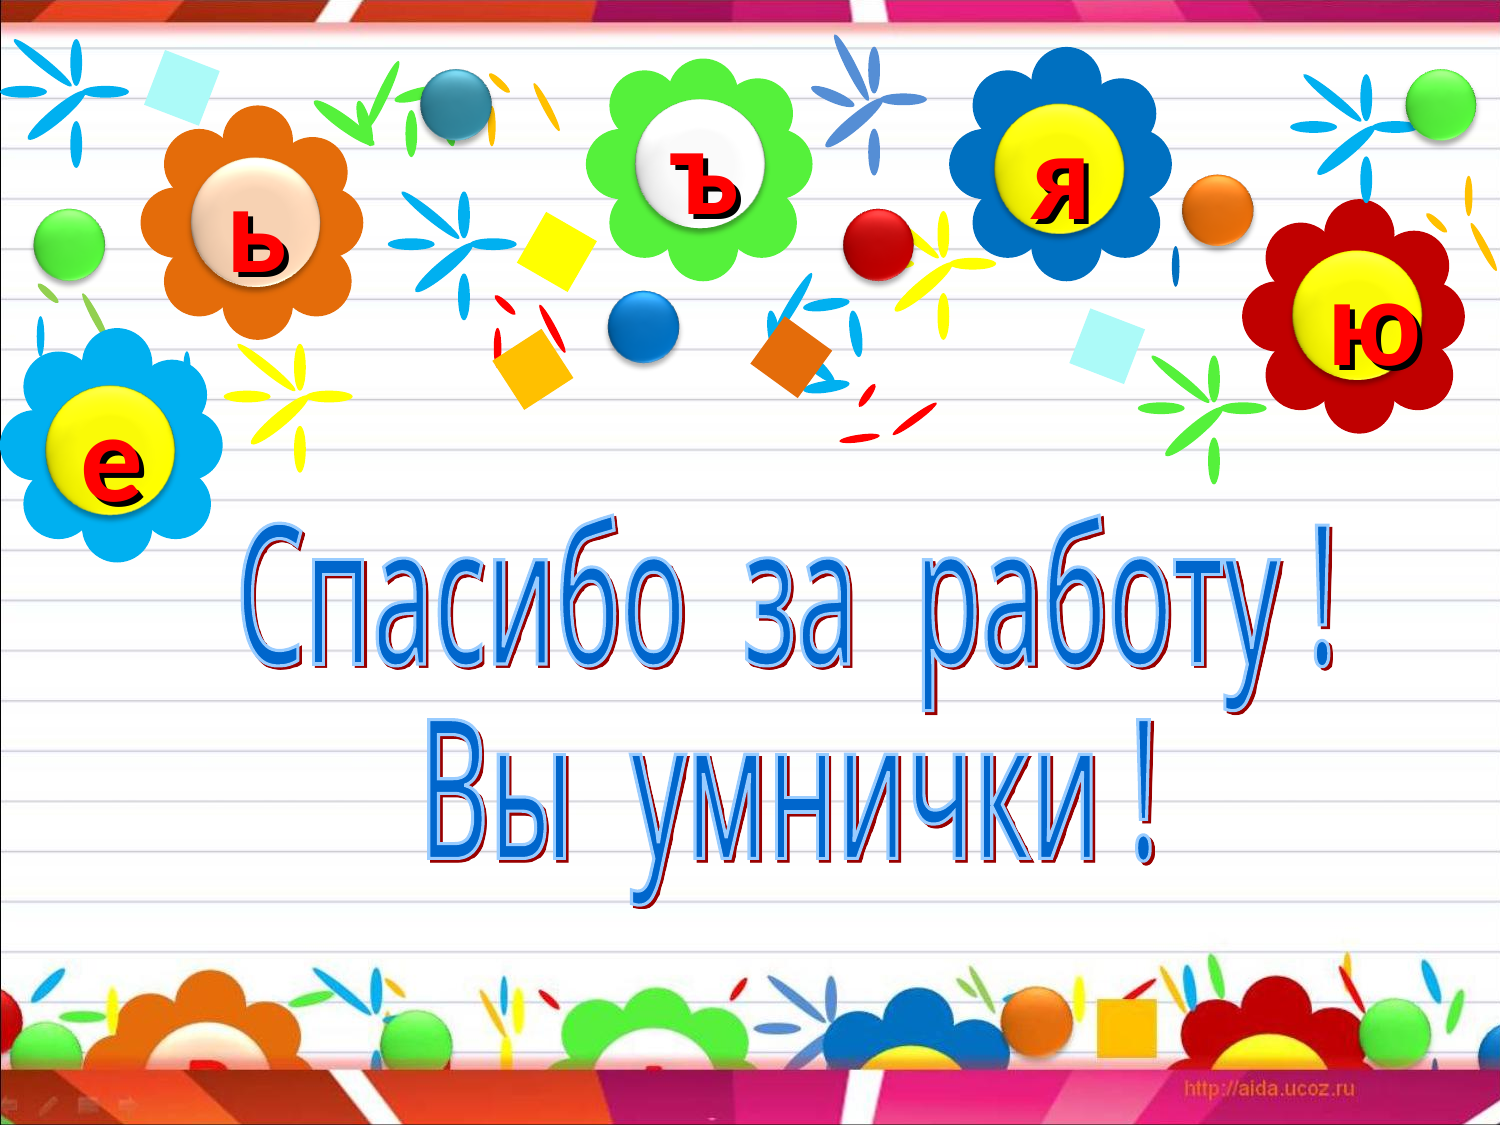

ъ
я
ь
ю
е
Спасибо за работу !
Вы умнички !